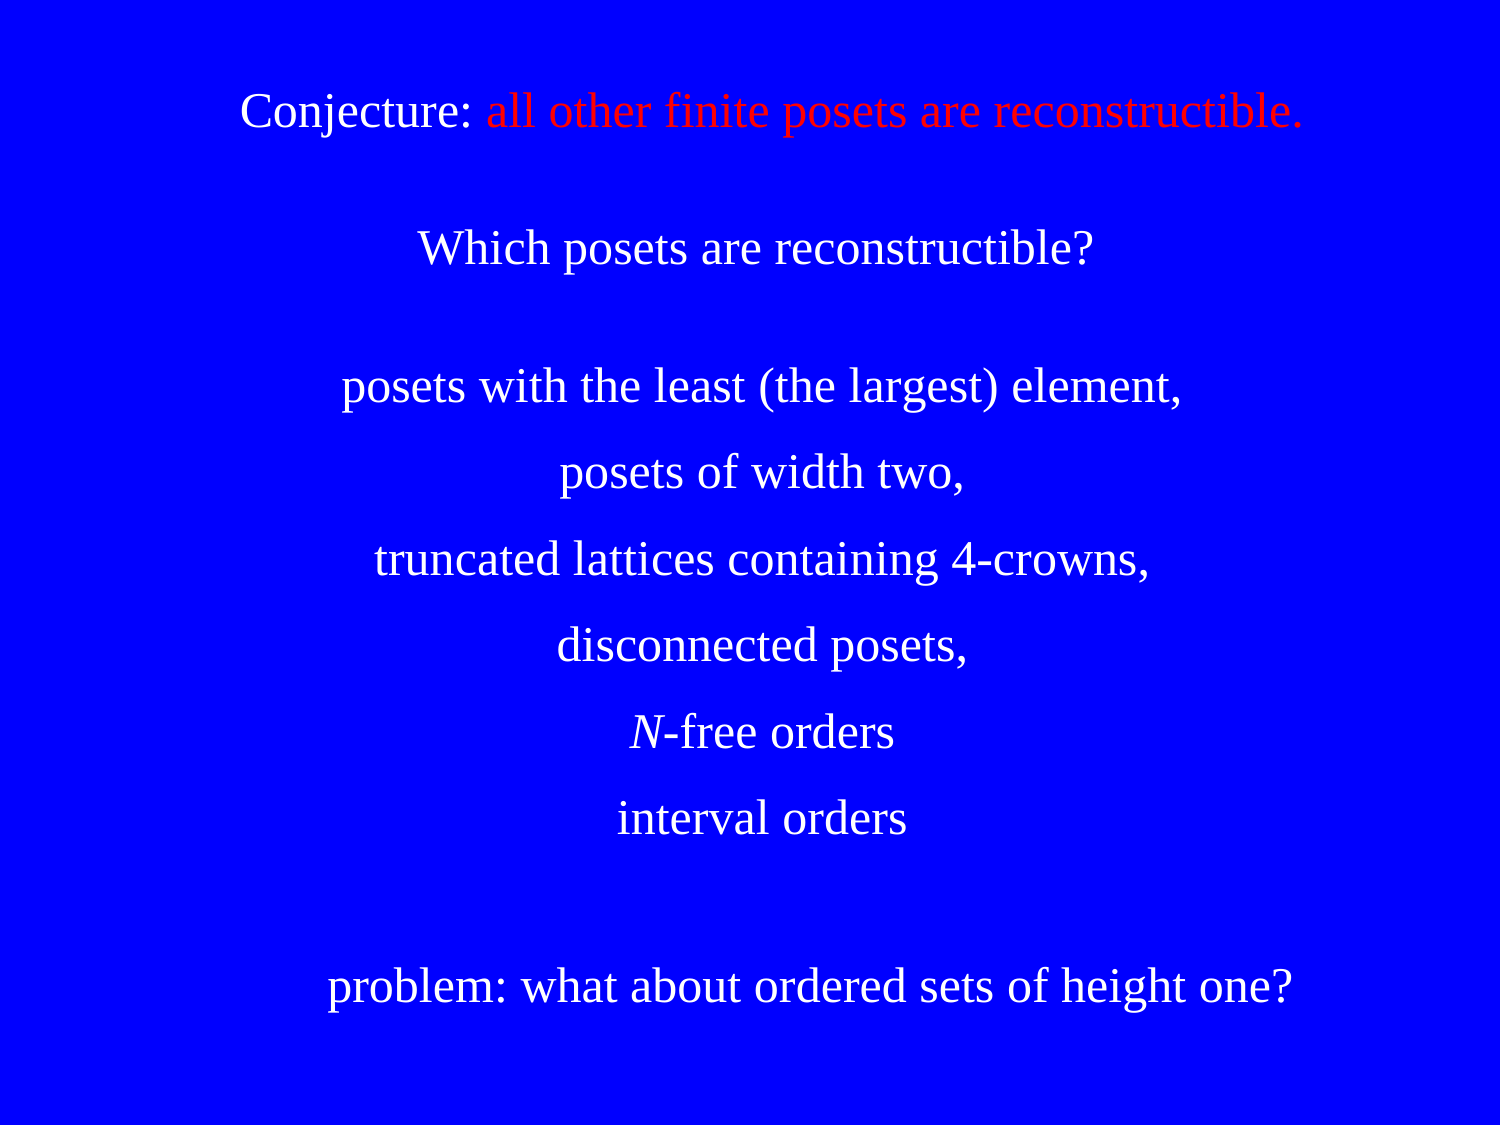

Conjecture: all other finite posets are reconstructible.
Which posets are reconstructible?
posets with the least (the largest) element,
posets of width two,
truncated lattices containing 4-crowns,
disconnected posets,
N-free orders
interval orders
problem: what about ordered sets of height one?